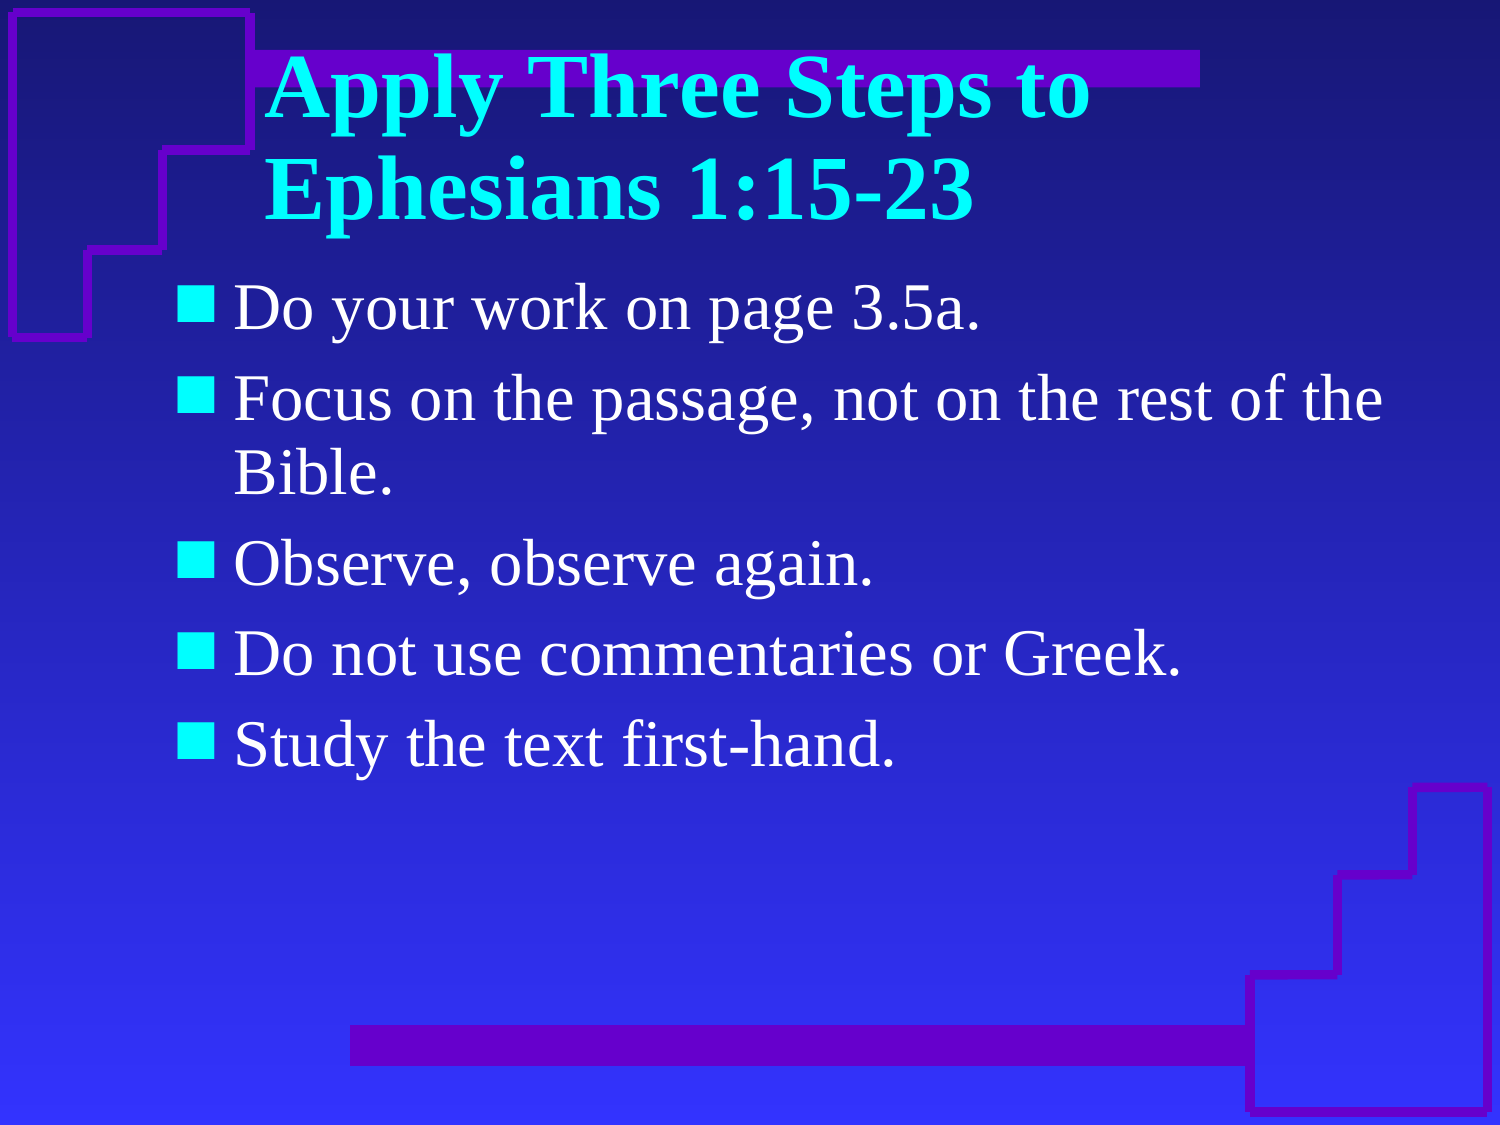

# Apply Three Steps to Ephesians 1:15-23
Do your work on page 3.5a.
Focus on the passage, not on the rest of the Bible.
Observe, observe again.
Do not use commentaries or Greek.
Study the text first-hand.